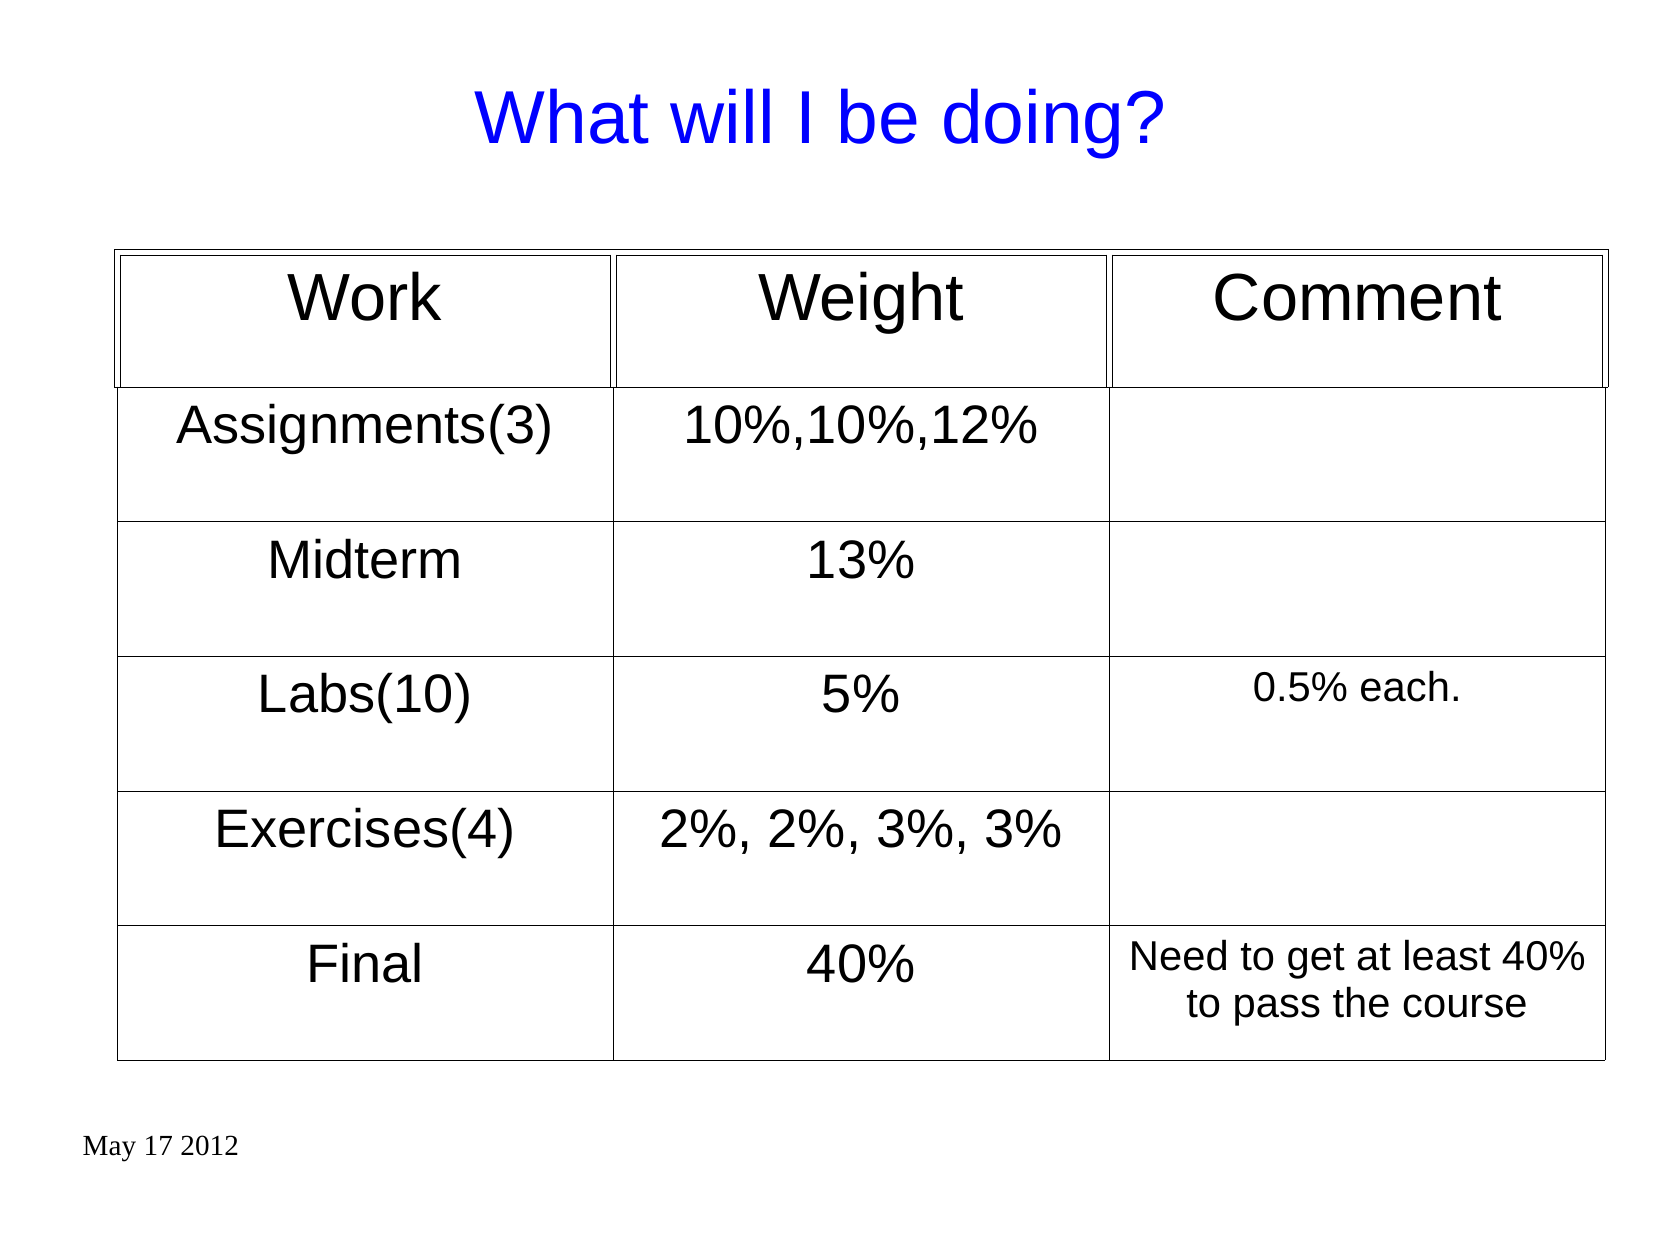

# What will I be doing?
| Work | Weight | Comment |
| --- | --- | --- |
| Assignments(3) | 10%,10%,12% | |
| Midterm | 13% | |
| Labs(10) | 5% | 0.5% each. |
| Exercises(4) | 2%, 2%, 3%, 3% | |
| Final | 40% | Need to get at least 40% to pass the course |
May 17 2012